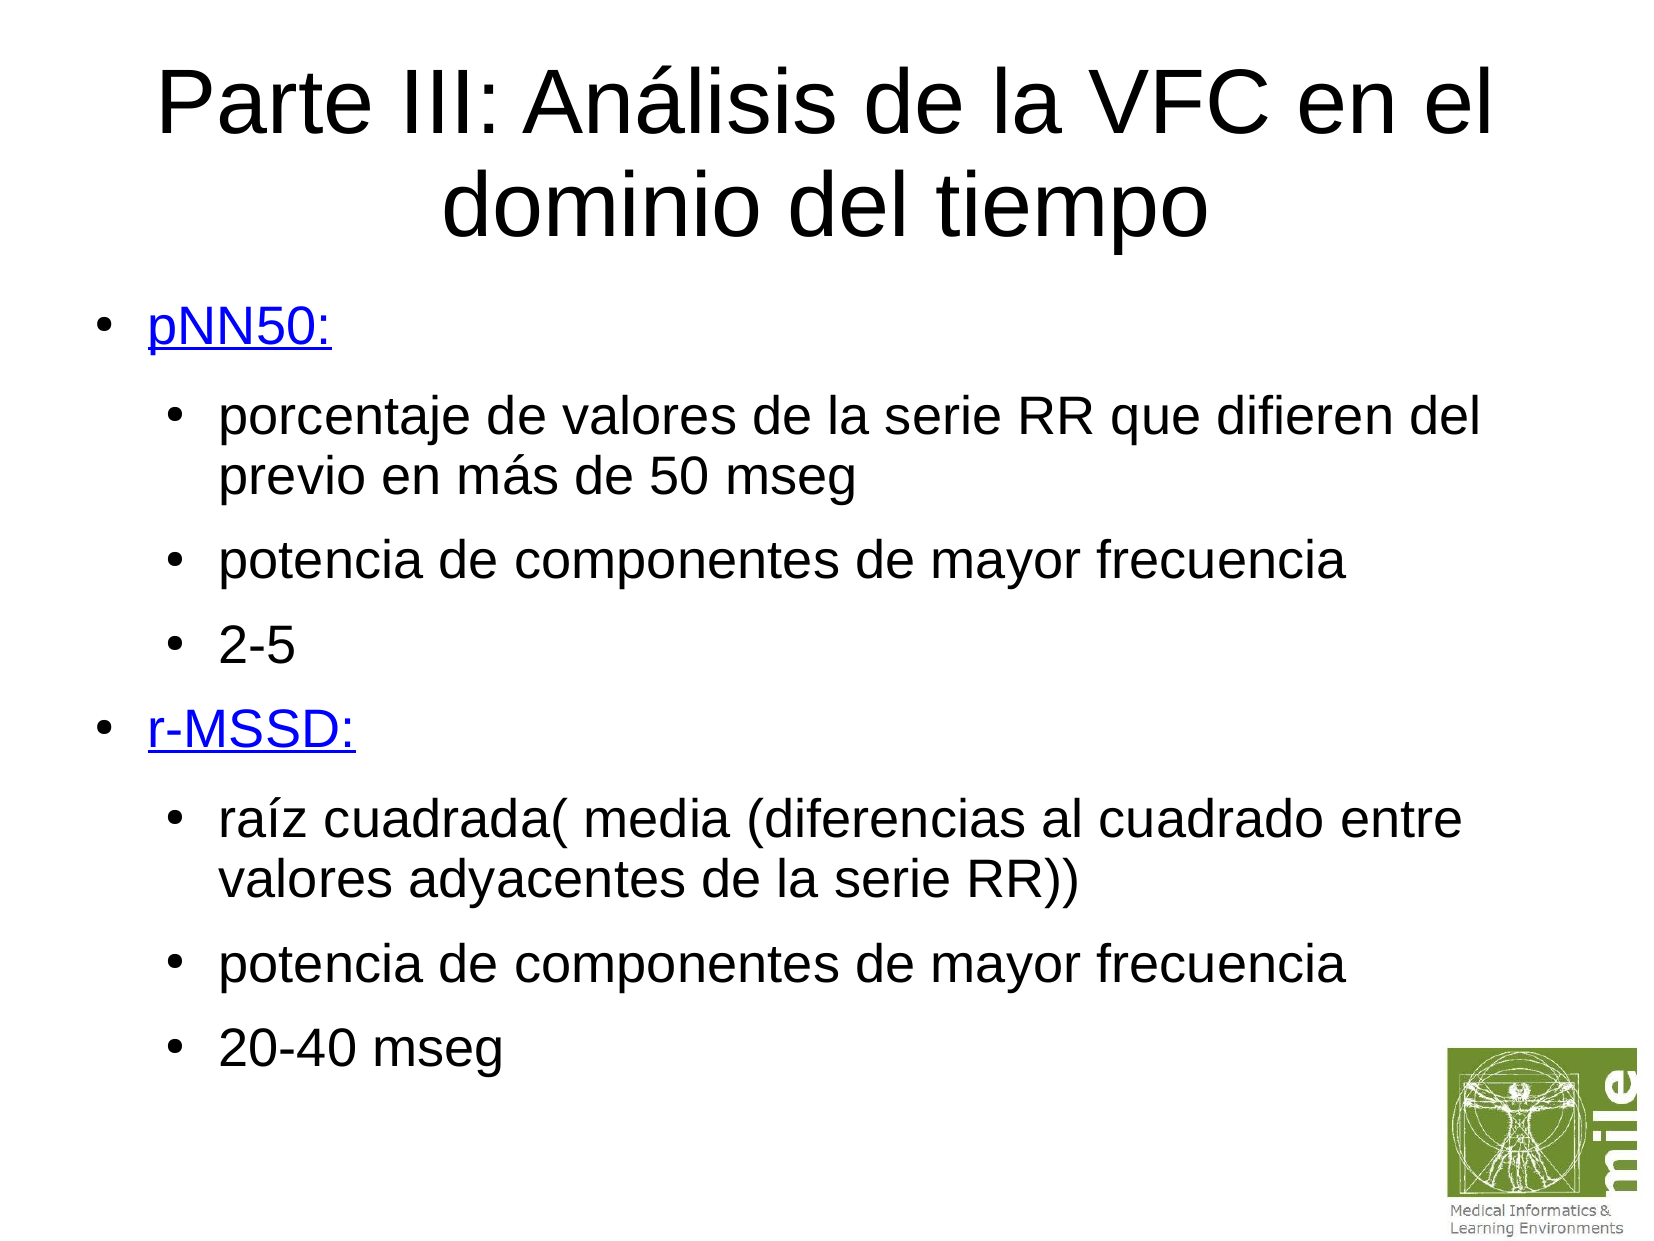

# Parte III: Análisis de la VFC en el dominio del tiempo
pNN50:
porcentaje de valores de la serie RR que difieren del previo en más de 50 mseg
potencia de componentes de mayor frecuencia
2-5
r-MSSD:
raíz cuadrada( media (diferencias al cuadrado entre valores adyacentes de la serie RR))
potencia de componentes de mayor frecuencia
20-40 mseg